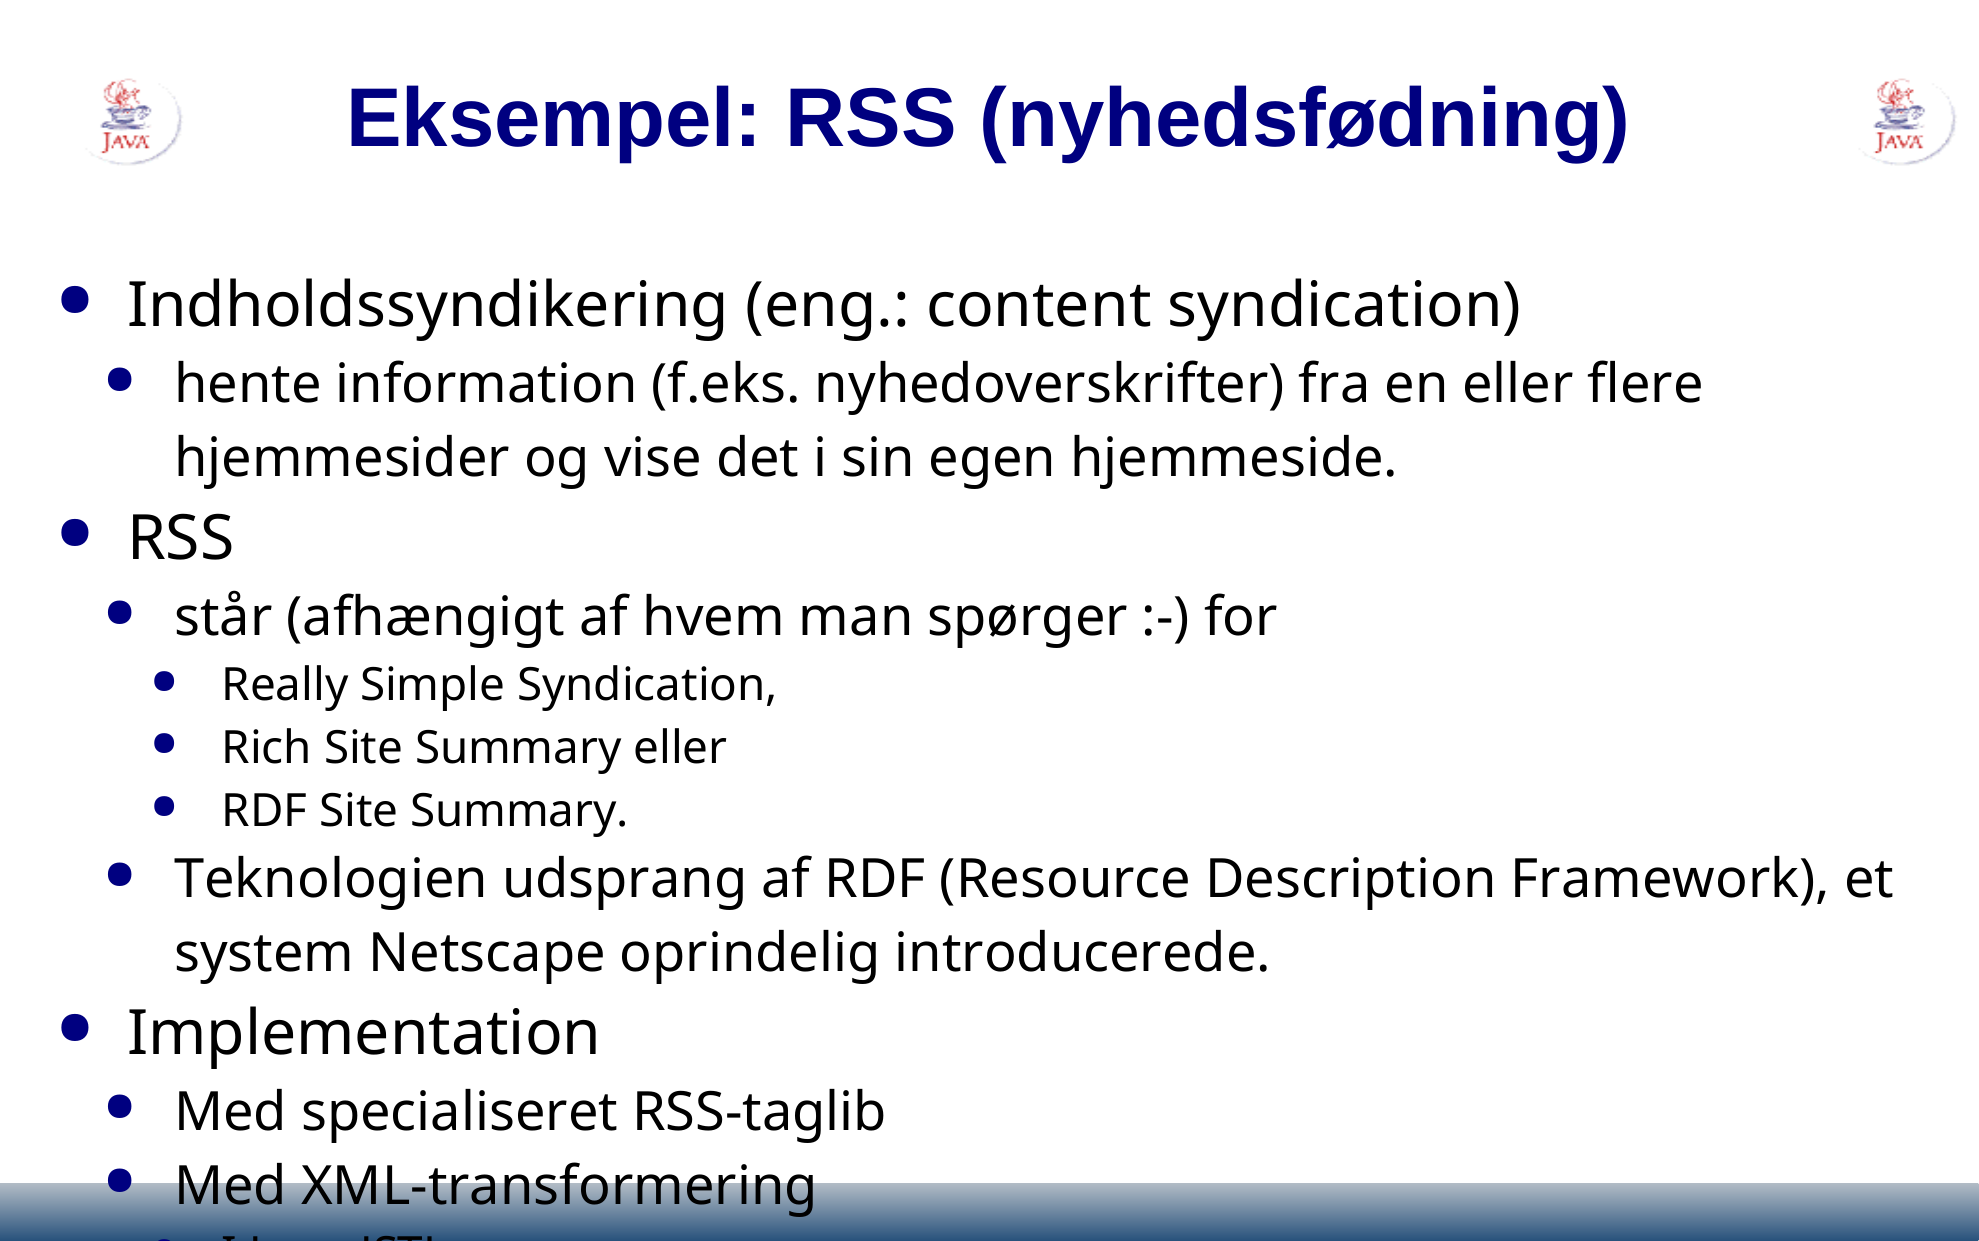

# Eksempel: RSS (nyhedsfødning)
Indholdssyndikering (eng.: content syndication)
hente information (f.eks. nyhedoverskrifter) fra en eller flere hjemmesider og vise det i sin egen hjemmeside.
RSS
står (afhængigt af hvem man spørger :-) for
Really Simple Syndication,
Rich Site Summary eller
RDF Site Summary.
Teknologien udsprang af RDF (Resource Description Framework), et system Netscape oprindelig introducerede.
Implementation
Med specialiseret RSS-taglib
Med XML-transformering
I Java, JSTL, ...